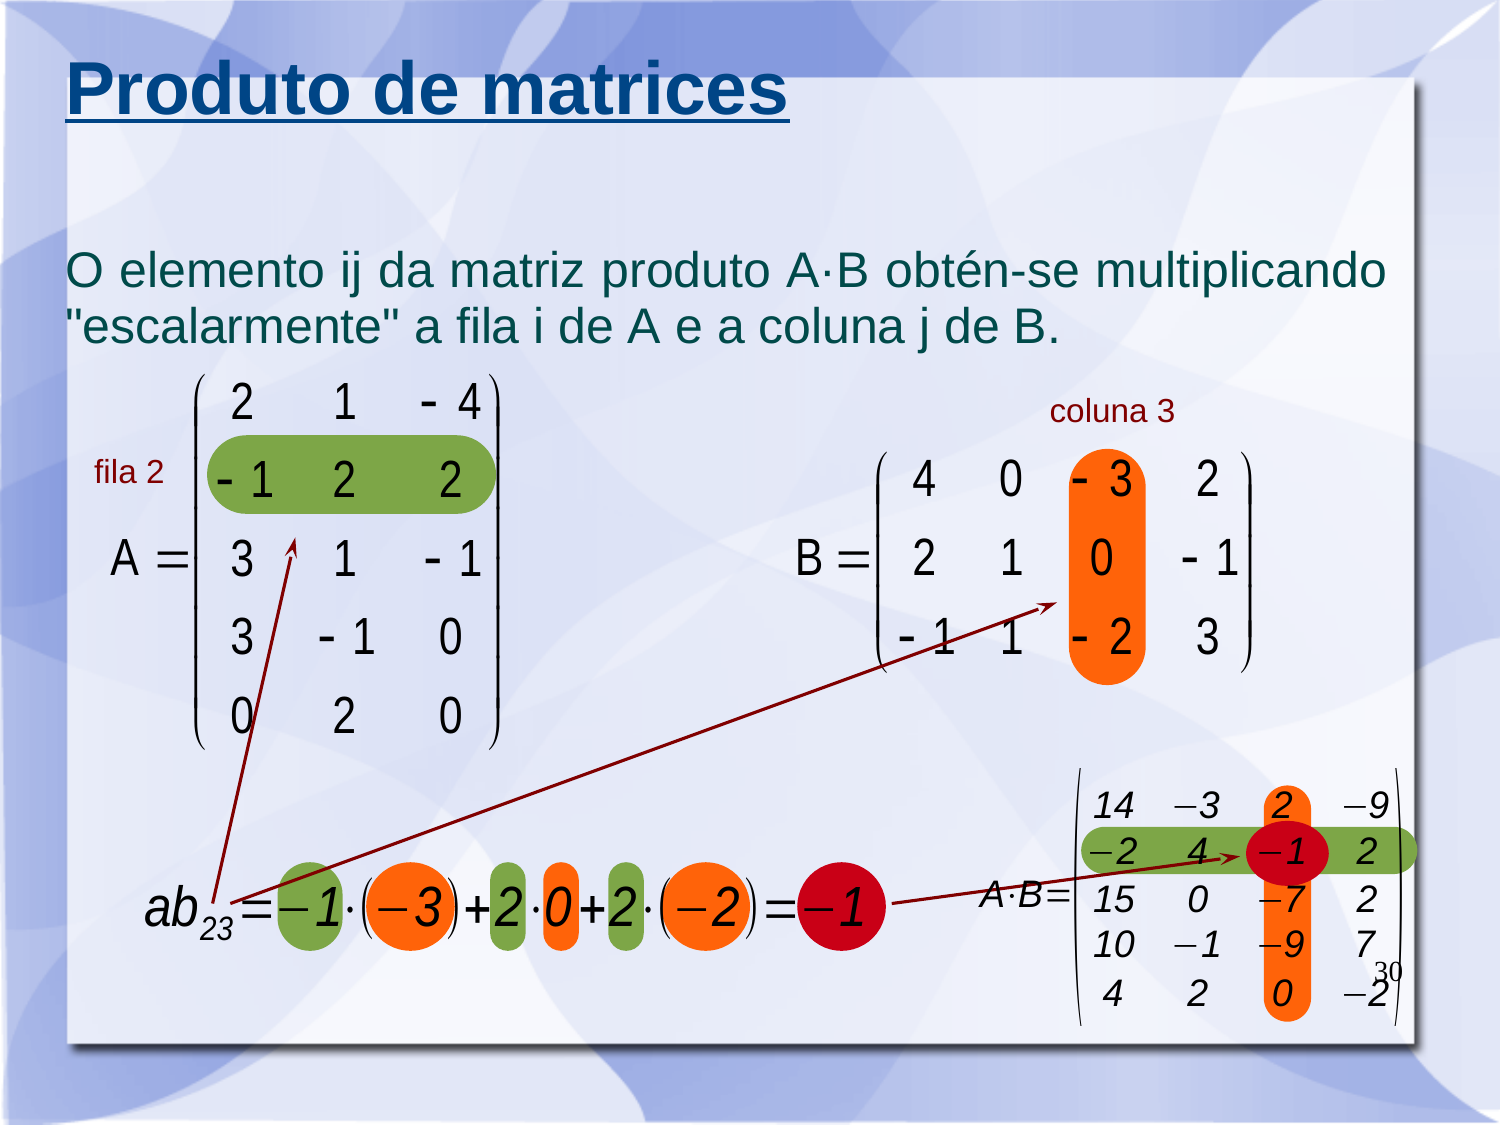

# Produto de matrices
O elemento ij da matriz produto A·B obtén-se multiplicando "escalarmente" a fila i de A e a coluna j de B.
coluna 3
fila 2
30